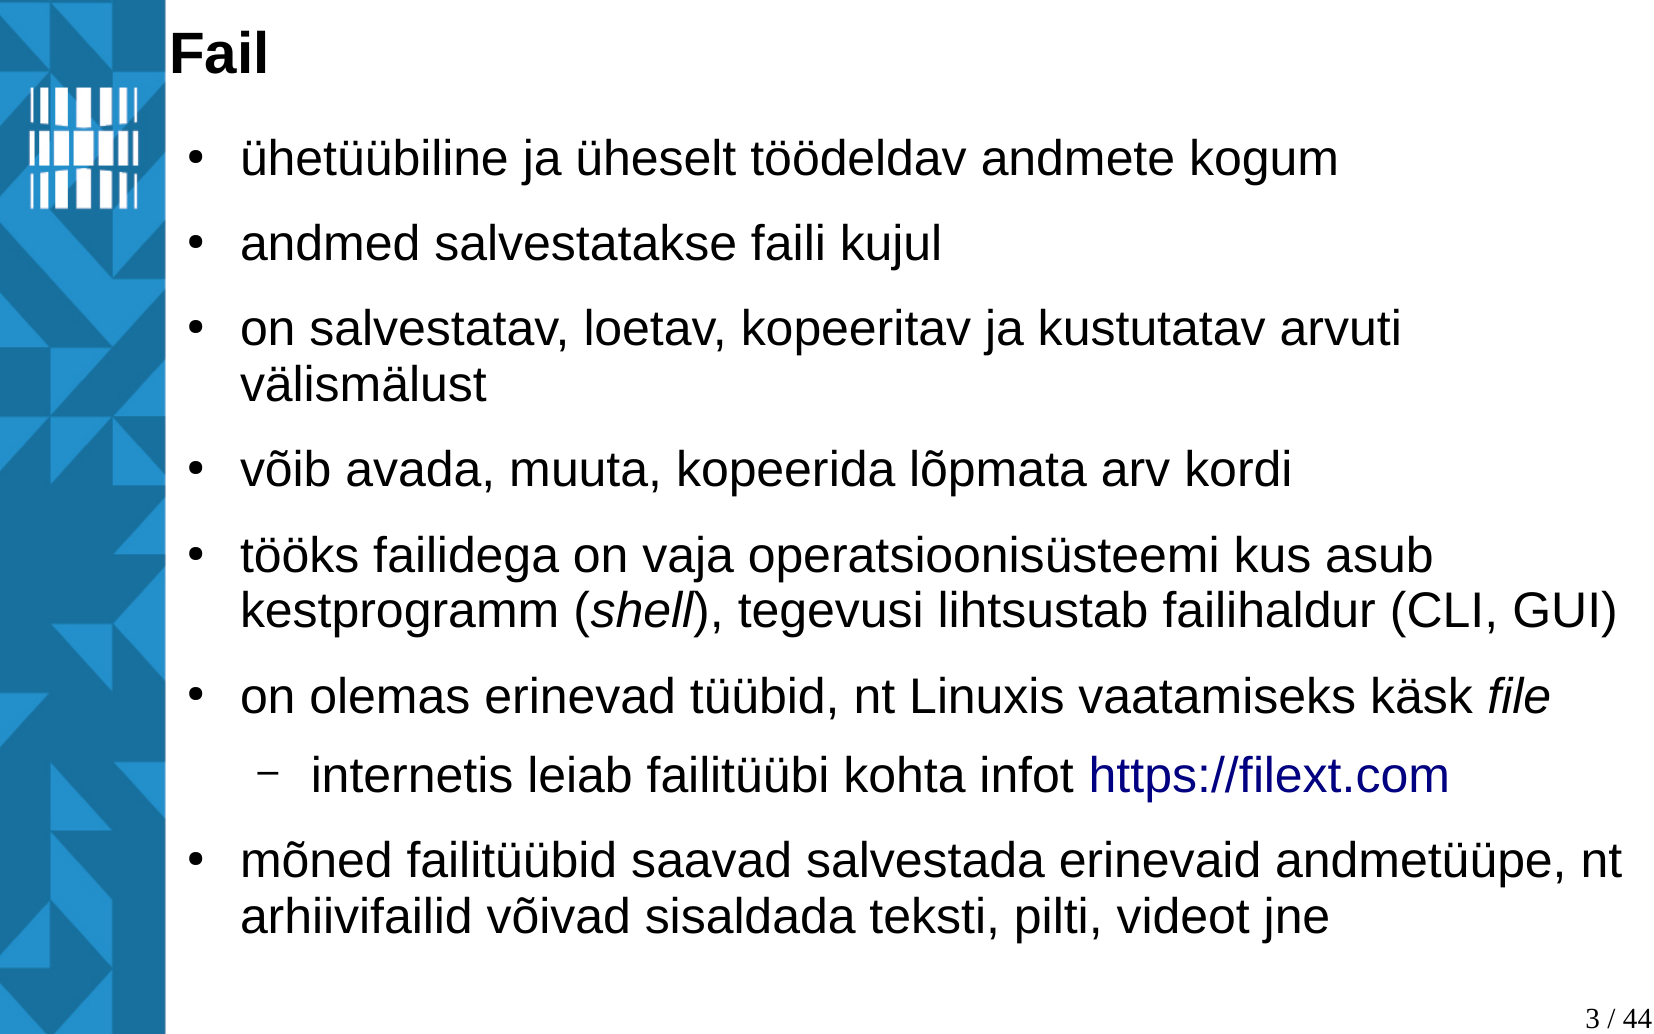

# Fail
ühetüübiline ja üheselt töödeldav andmete kogum
andmed salvestatakse faili kujul
on salvestatav, loetav, kopeeritav ja kustutatav arvuti välismälust
võib avada, muuta, kopeerida lõpmata arv kordi
tööks failidega on vaja operatsioonisüsteemi kus asub kestprogramm (shell), tegevusi lihtsustab failihaldur (CLI, GUI)
on olemas erinevad tüübid, nt Linuxis vaatamiseks käsk file
internetis leiab failitüübi kohta infot https://filext.com
mõned failitüübid saavad salvestada erinevaid andmetüüpe, nt arhiivifailid võivad sisaldada teksti, pilti, videot jne
3